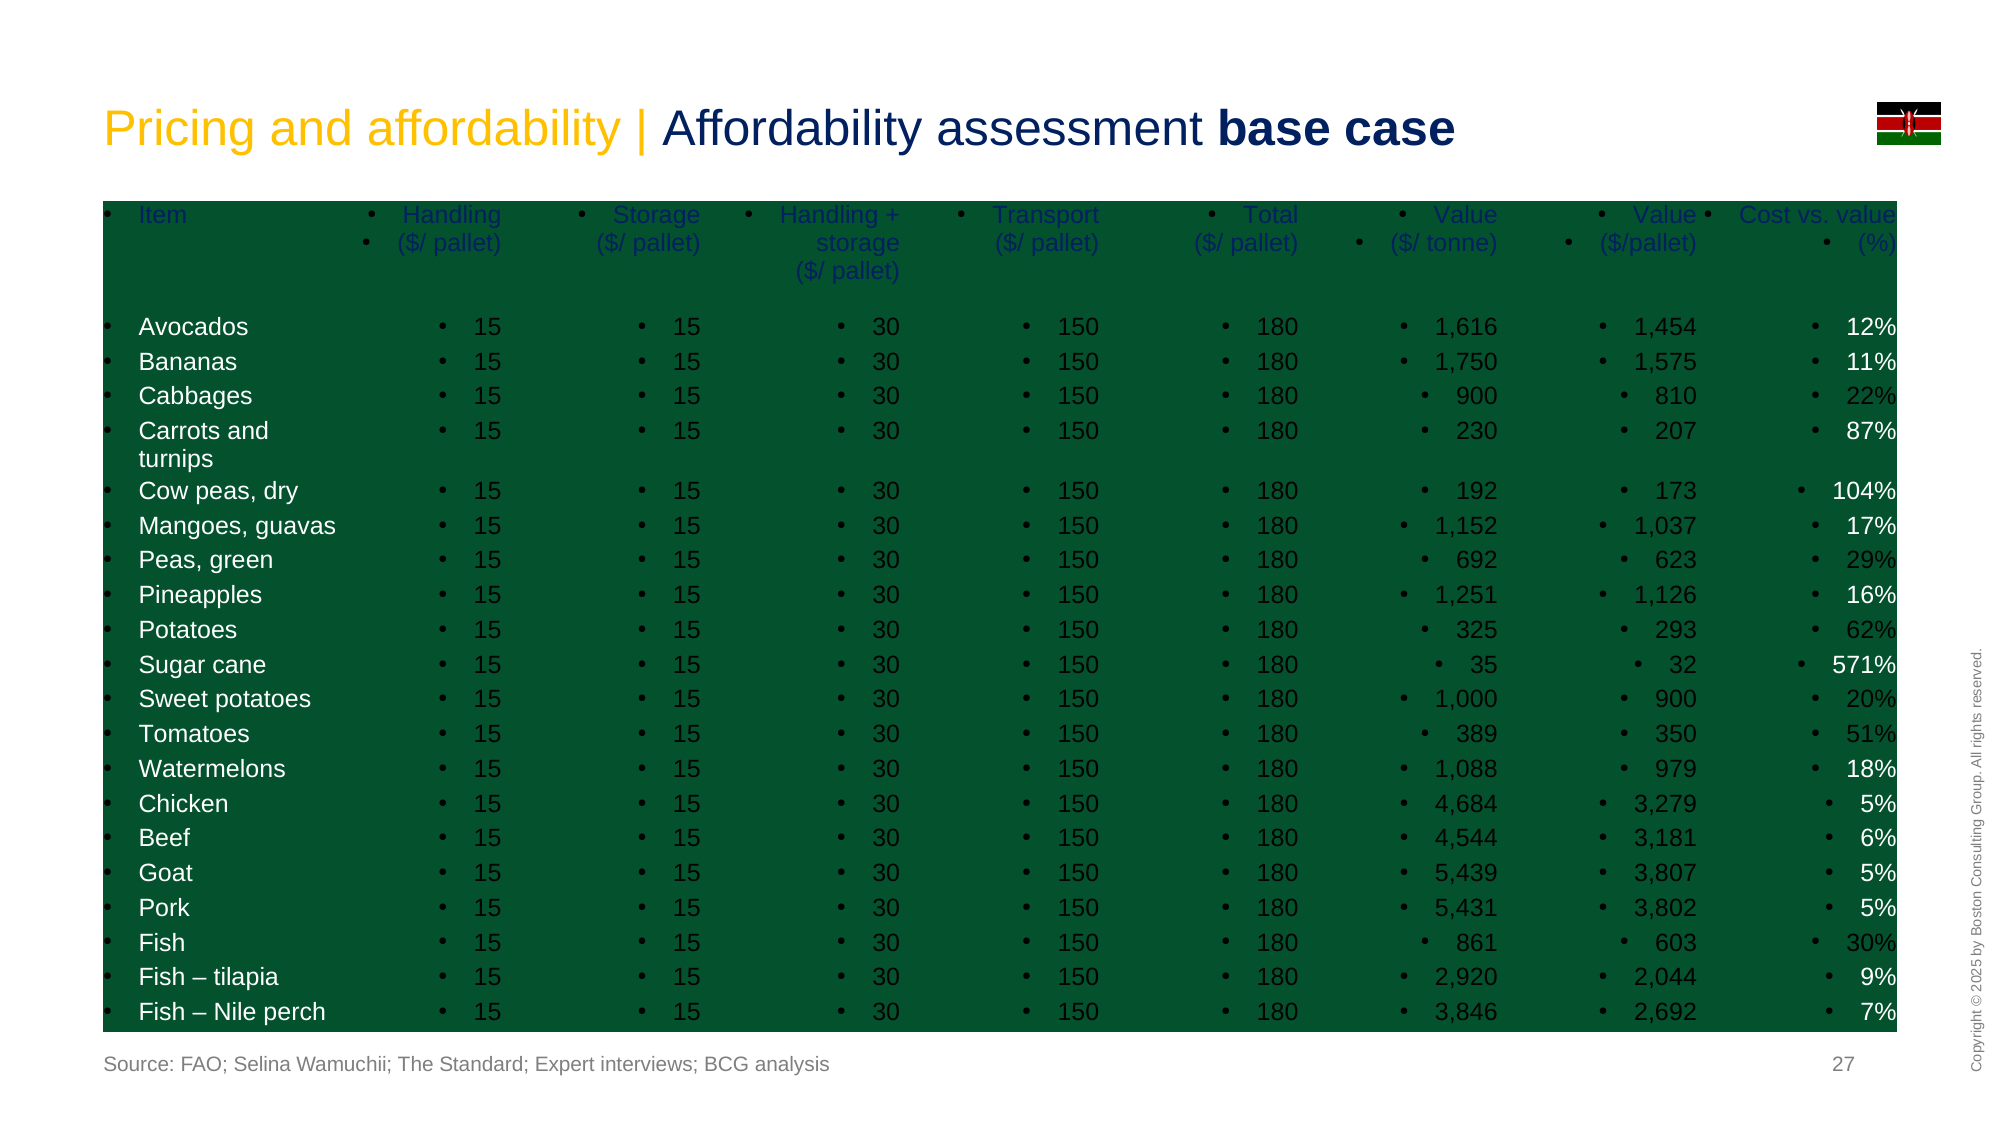

# Pricing and affordability | Affordability assessment base case
| Item | Handling ($/ pallet) | Storage ($/ pallet) | Handling + storage ($/ pallet) | Transport ($/ pallet) | Total ($/ pallet) | Value ($/ tonne) | Value ($/pallet) | Cost vs. value (%) |
| --- | --- | --- | --- | --- | --- | --- | --- | --- |
| Avocados | 15 | 15 | 30 | 150 | 180 | 1,616 | 1,454 | 12% |
| Bananas | 15 | 15 | 30 | 150 | 180 | 1,750 | 1,575 | 11% |
| Cabbages | 15 | 15 | 30 | 150 | 180 | 900 | 810 | 22% |
| Carrots and turnips | 15 | 15 | 30 | 150 | 180 | 230 | 207 | 87% |
| Cow peas, dry | 15 | 15 | 30 | 150 | 180 | 192 | 173 | 104% |
| Mangoes, guavas | 15 | 15 | 30 | 150 | 180 | 1,152 | 1,037 | 17% |
| Peas, green | 15 | 15 | 30 | 150 | 180 | 692 | 623 | 29% |
| Pineapples | 15 | 15 | 30 | 150 | 180 | 1,251 | 1,126 | 16% |
| Potatoes | 15 | 15 | 30 | 150 | 180 | 325 | 293 | 62% |
| Sugar cane | 15 | 15 | 30 | 150 | 180 | 35 | 32 | 571% |
| Sweet potatoes | 15 | 15 | 30 | 150 | 180 | 1,000 | 900 | 20% |
| Tomatoes | 15 | 15 | 30 | 150 | 180 | 389 | 350 | 51% |
| Watermelons | 15 | 15 | 30 | 150 | 180 | 1,088 | 979 | 18% |
| Chicken | 15 | 15 | 30 | 150 | 180 | 4,684 | 3,279 | 5% |
| Beef | 15 | 15 | 30 | 150 | 180 | 4,544 | 3,181 | 6% |
| Goat | 15 | 15 | 30 | 150 | 180 | 5,439 | 3,807 | 5% |
| Pork | 15 | 15 | 30 | 150 | 180 | 5,431 | 3,802 | 5% |
| Fish | 15 | 15 | 30 | 150 | 180 | 861 | 603 | 30% |
| Fish – tilapia | 15 | 15 | 30 | 150 | 180 | 2,920 | 2,044 | 9% |
| Fish – Nile perch | 15 | 15 | 30 | 150 | 180 | 3,846 | 2,692 | 7% |
Source: FAO; Selina Wamuchii; The Standard; Expert interviews; BCG analysis